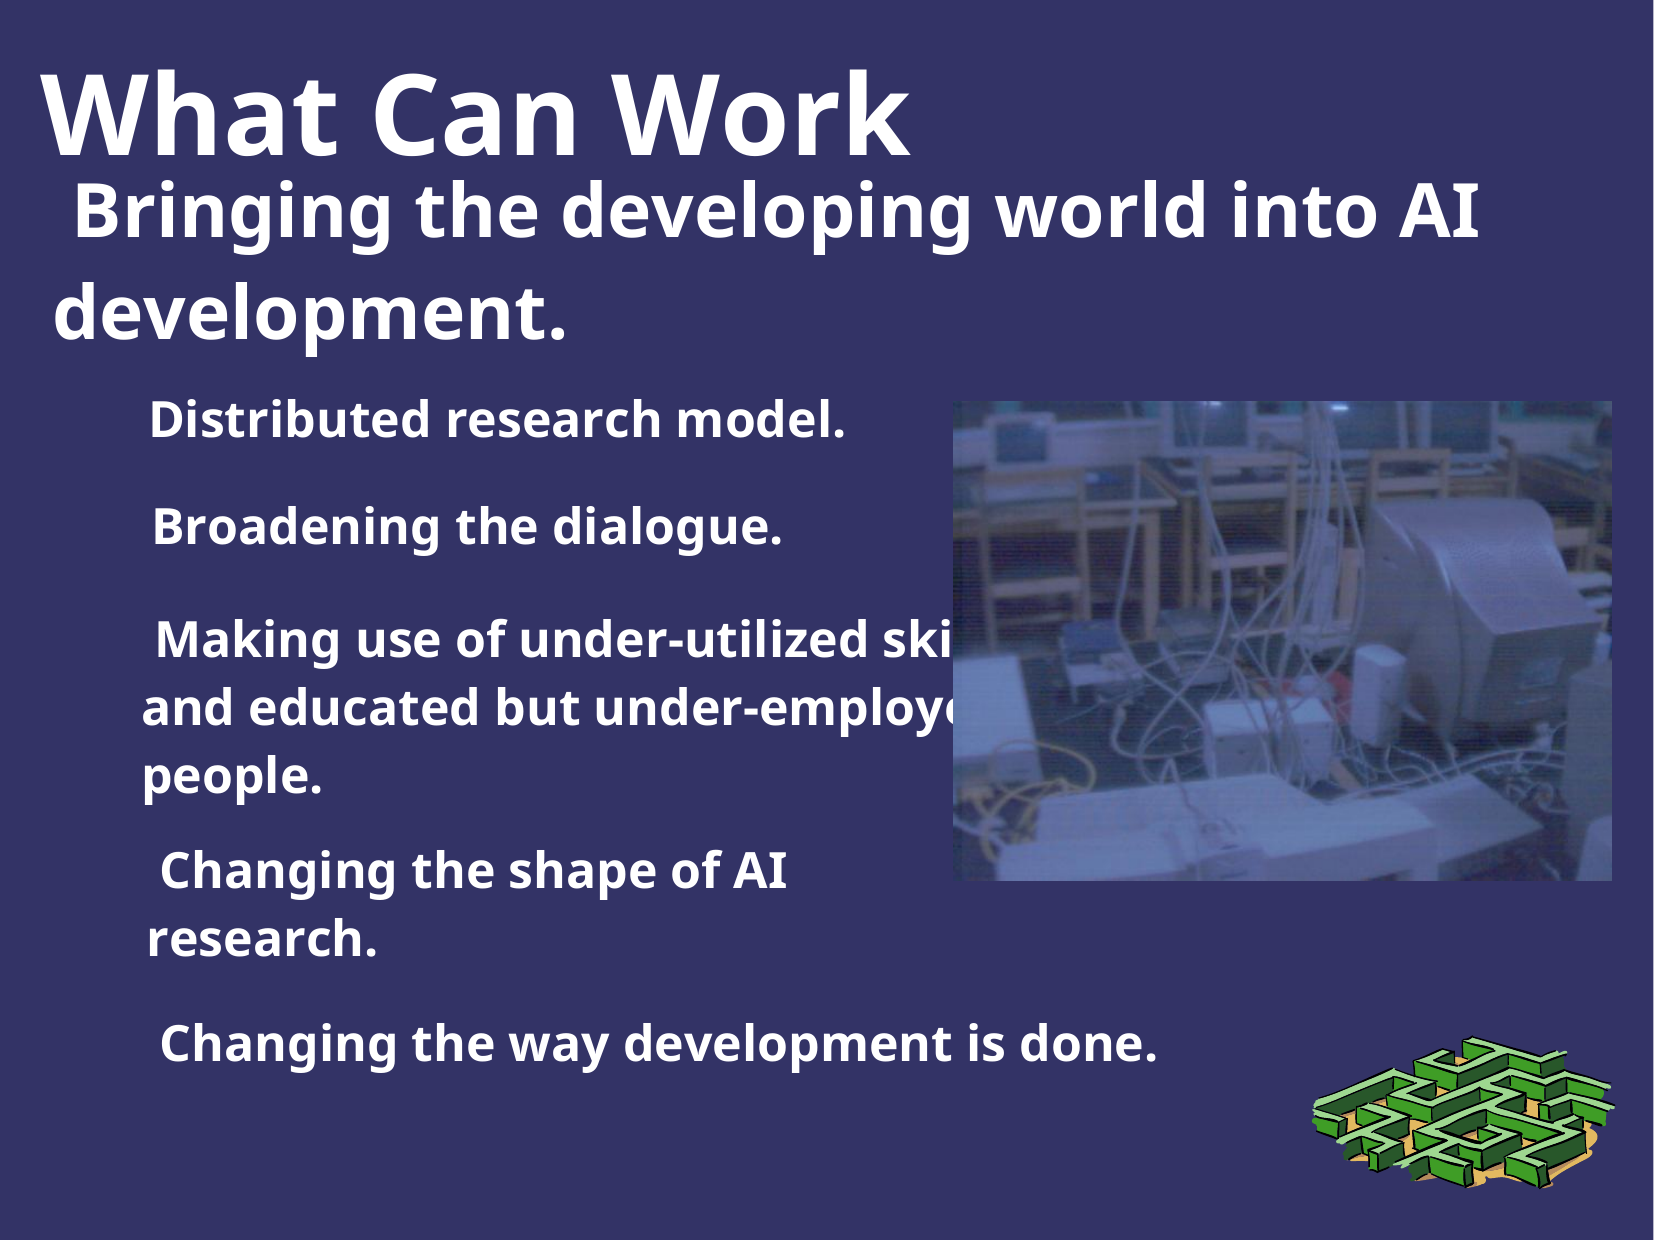

What Can Work
 Bringing the developing world into AI development.
 Distributed research model.
 Broadening the dialogue.
 Making use of under-utilized skills and educated but under-employed people.
 Changing the shape of AI research.
 Changing the way development is done.